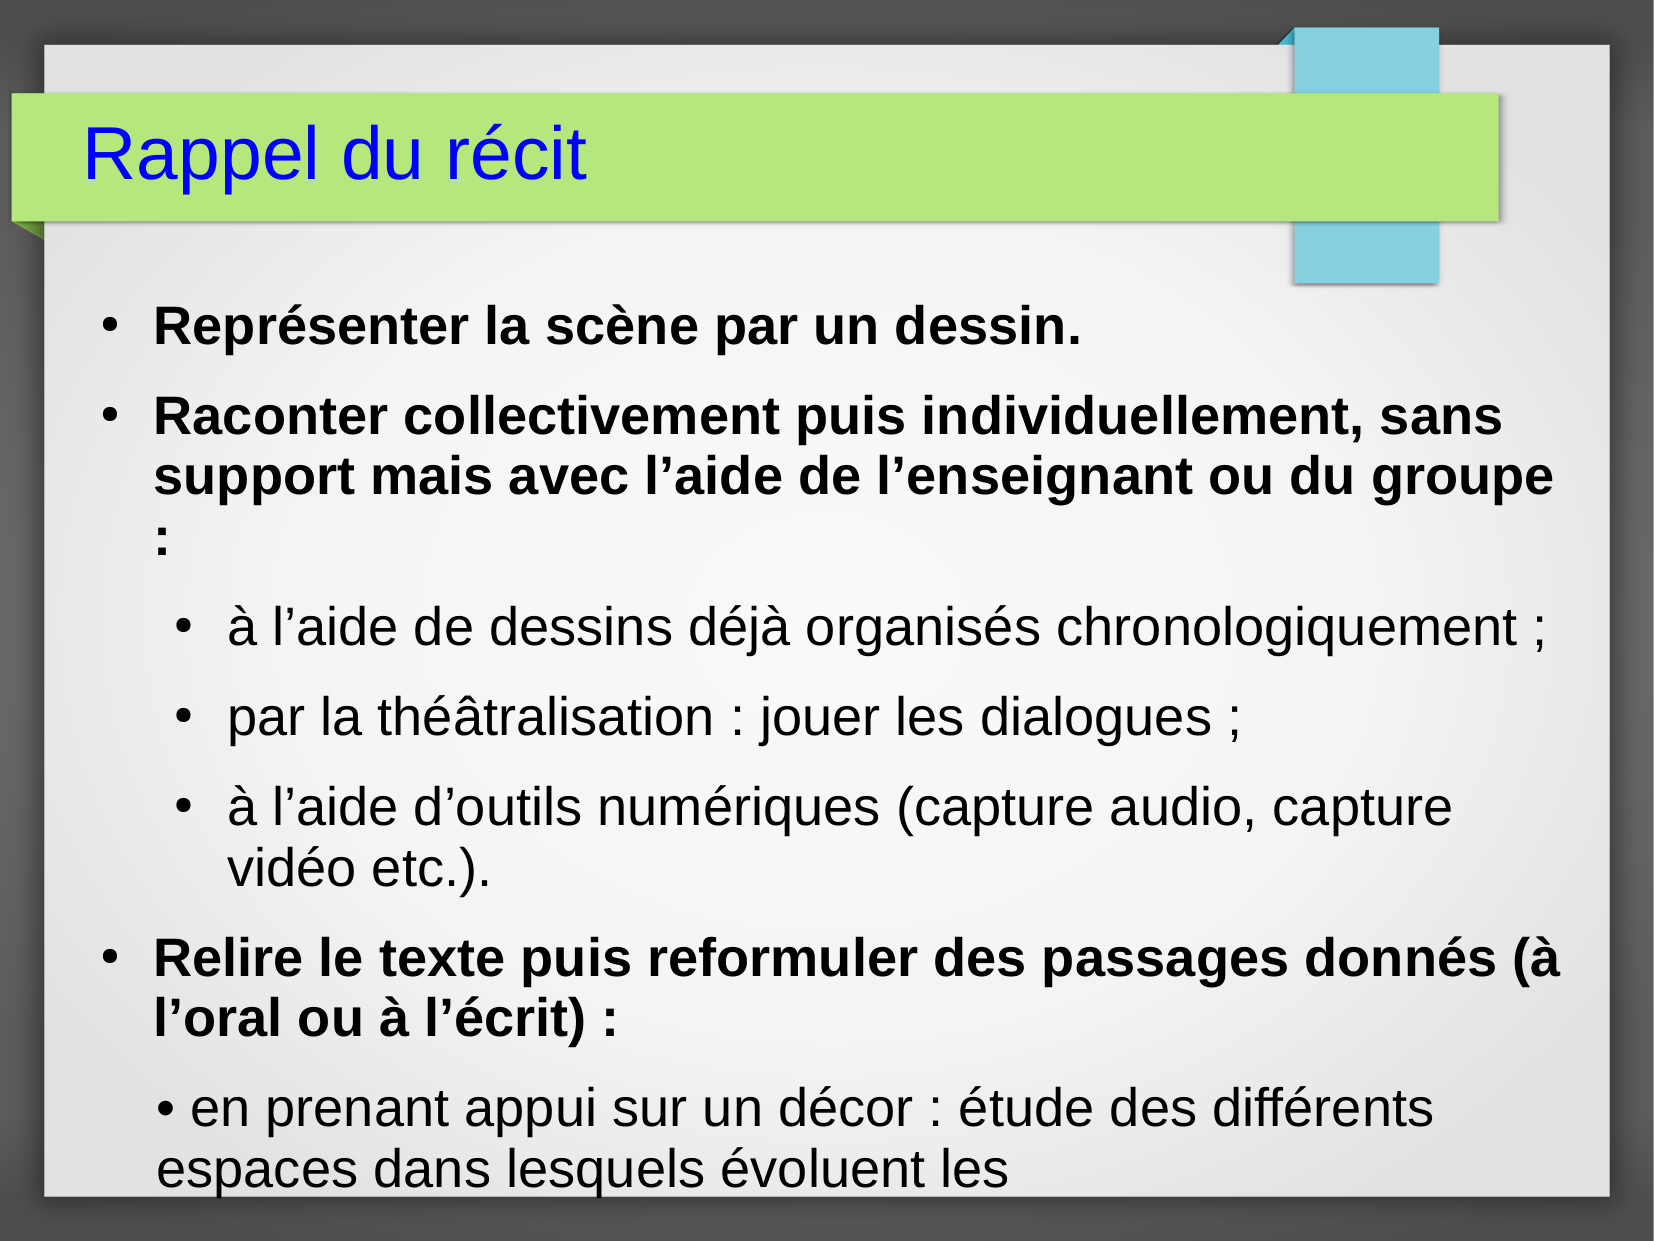

# Rappel du récit
Représenter la scène par un dessin.
Raconter collectivement puis individuellement, sans support mais avec l’aide de l’enseignant ou du groupe :
à l’aide de dessins déjà organisés chronologiquement ;
par la théâtralisation : jouer les dialogues ;
à l’aide d’outils numériques (capture audio, capture vidéo etc.).
Relire le texte puis reformuler des passages donnés (à l’oral ou à l’écrit) :
• en prenant appui sur un décor : étude des différents espaces dans lesquels évoluent les
personnages ;
• en prenant appui sur les personnages et les objets présents dans l’histoire : par exemple
proposer un choix de personnages secondaires, demander aux élèves de n’en conserver
qu’un et de justifier leur décision en utilisant les informations du texte ;
•en utilisant la liste des personnages ou des lieux ou des actions préalablement définis (par
l’enseignant ou les élèves).